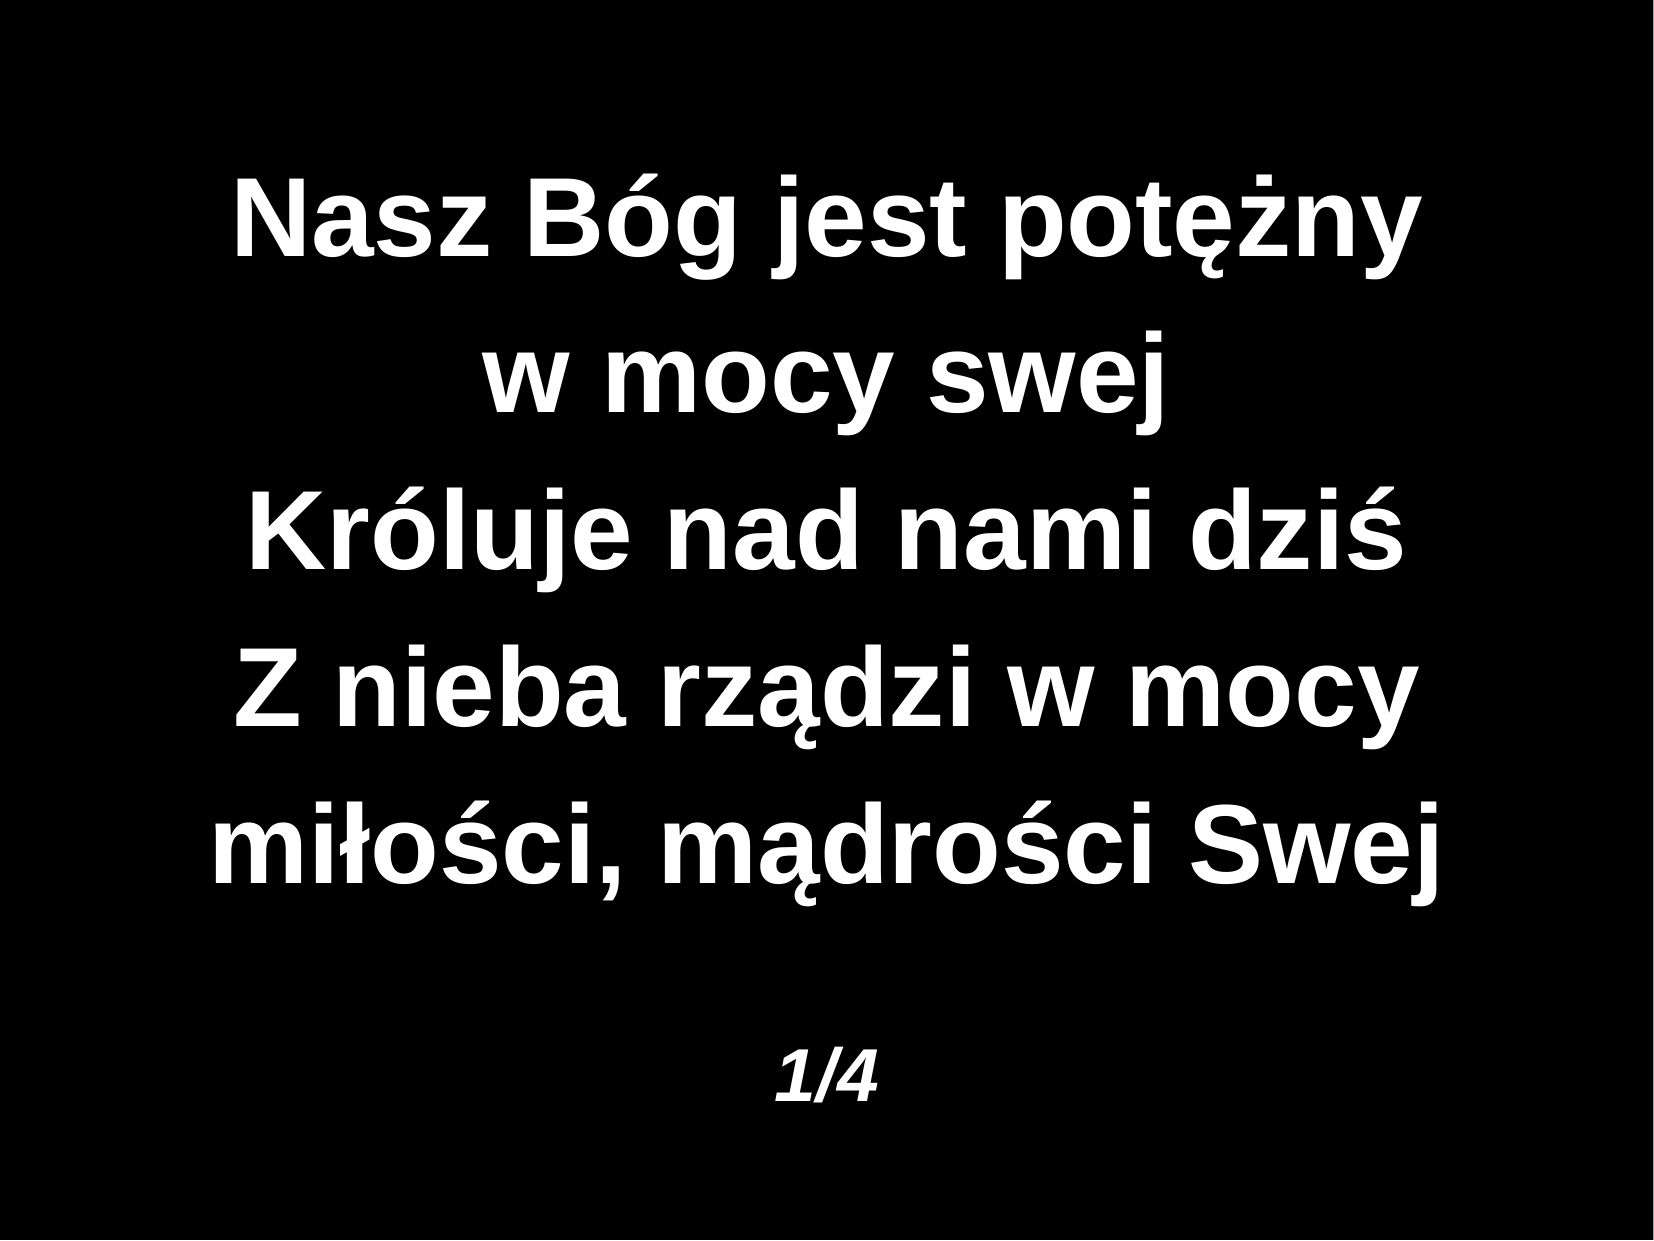

# Nasz Bóg jest potężny
w mocy swej
Króluje nad nami dziś
Z nieba rządzi w mocy
miłości, mądrości Swej
1/4